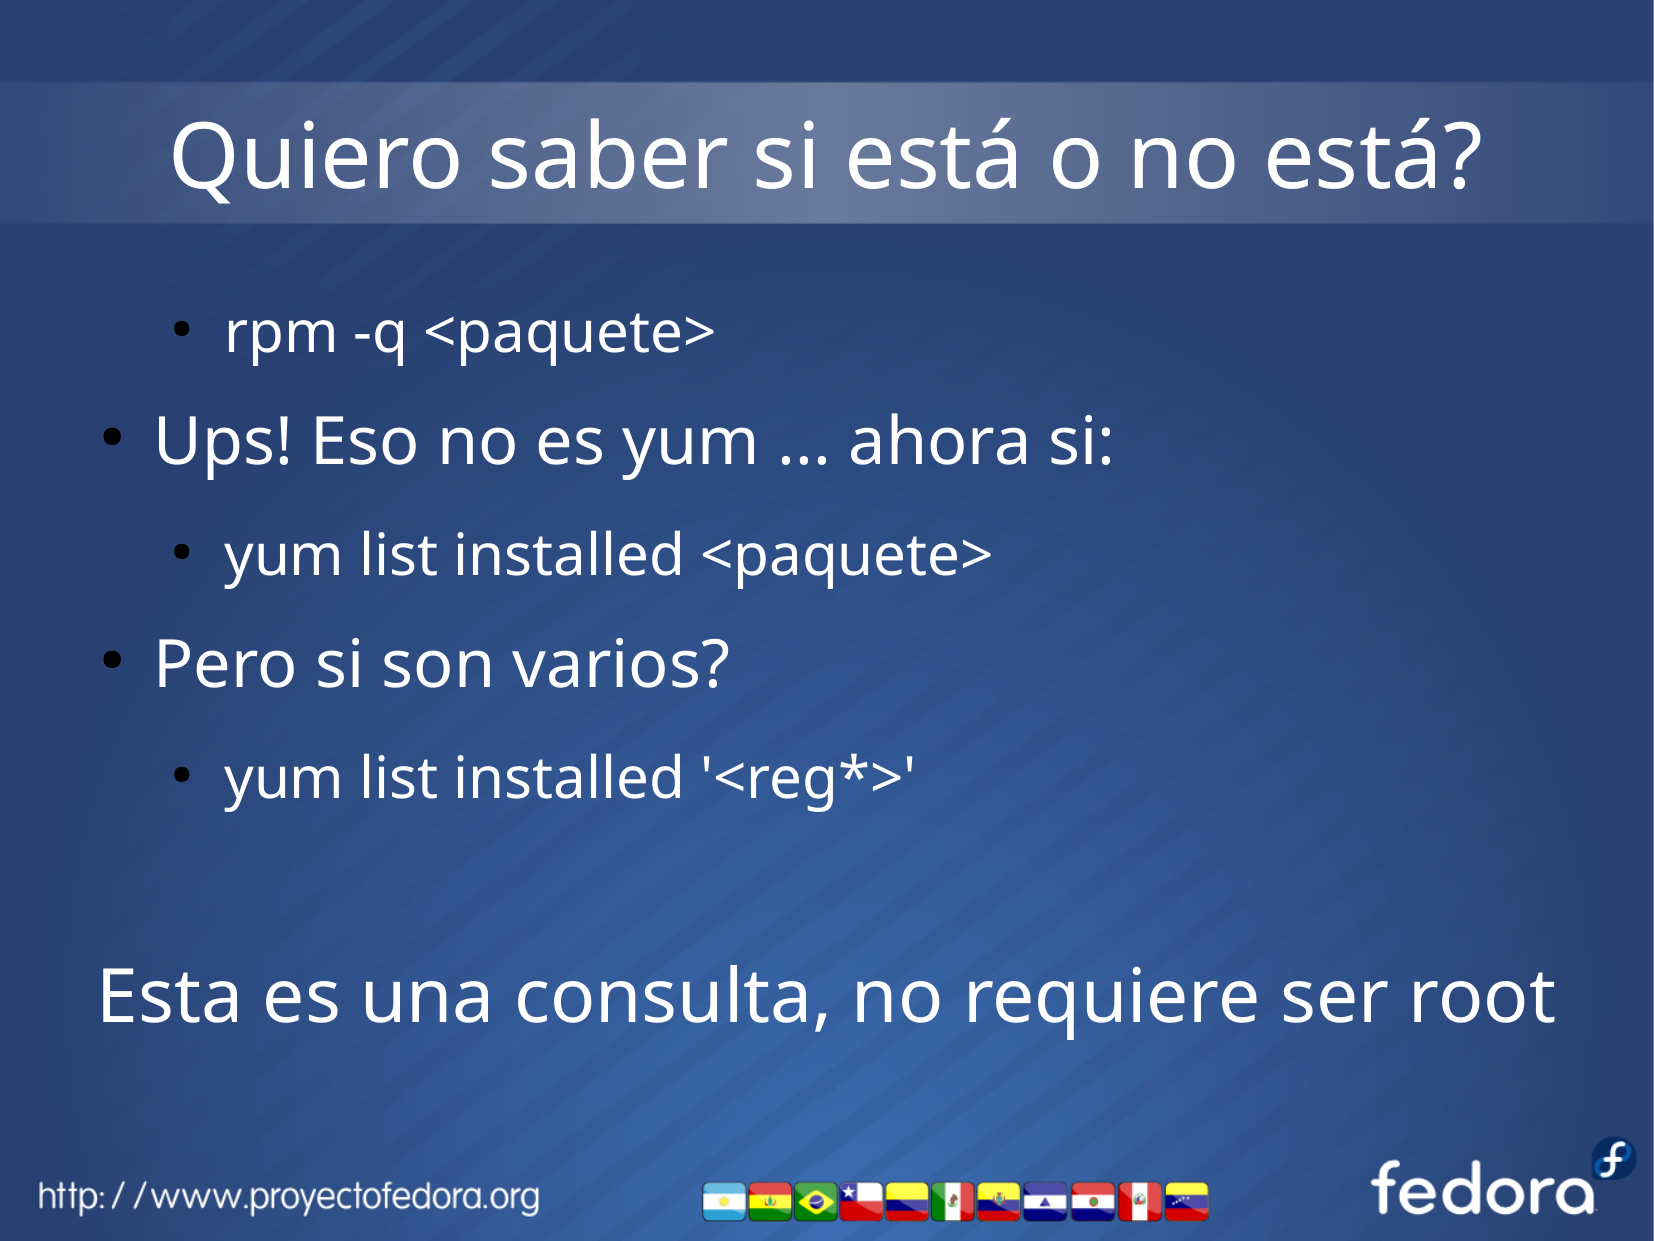

# Quiero saber si está o no está?
rpm -q <paquete>
Ups! Eso no es yum ... ahora si:
yum list installed <paquete>
Pero si son varios?
yum list installed '<reg*>'
Esta es una consulta, no requiere ser root